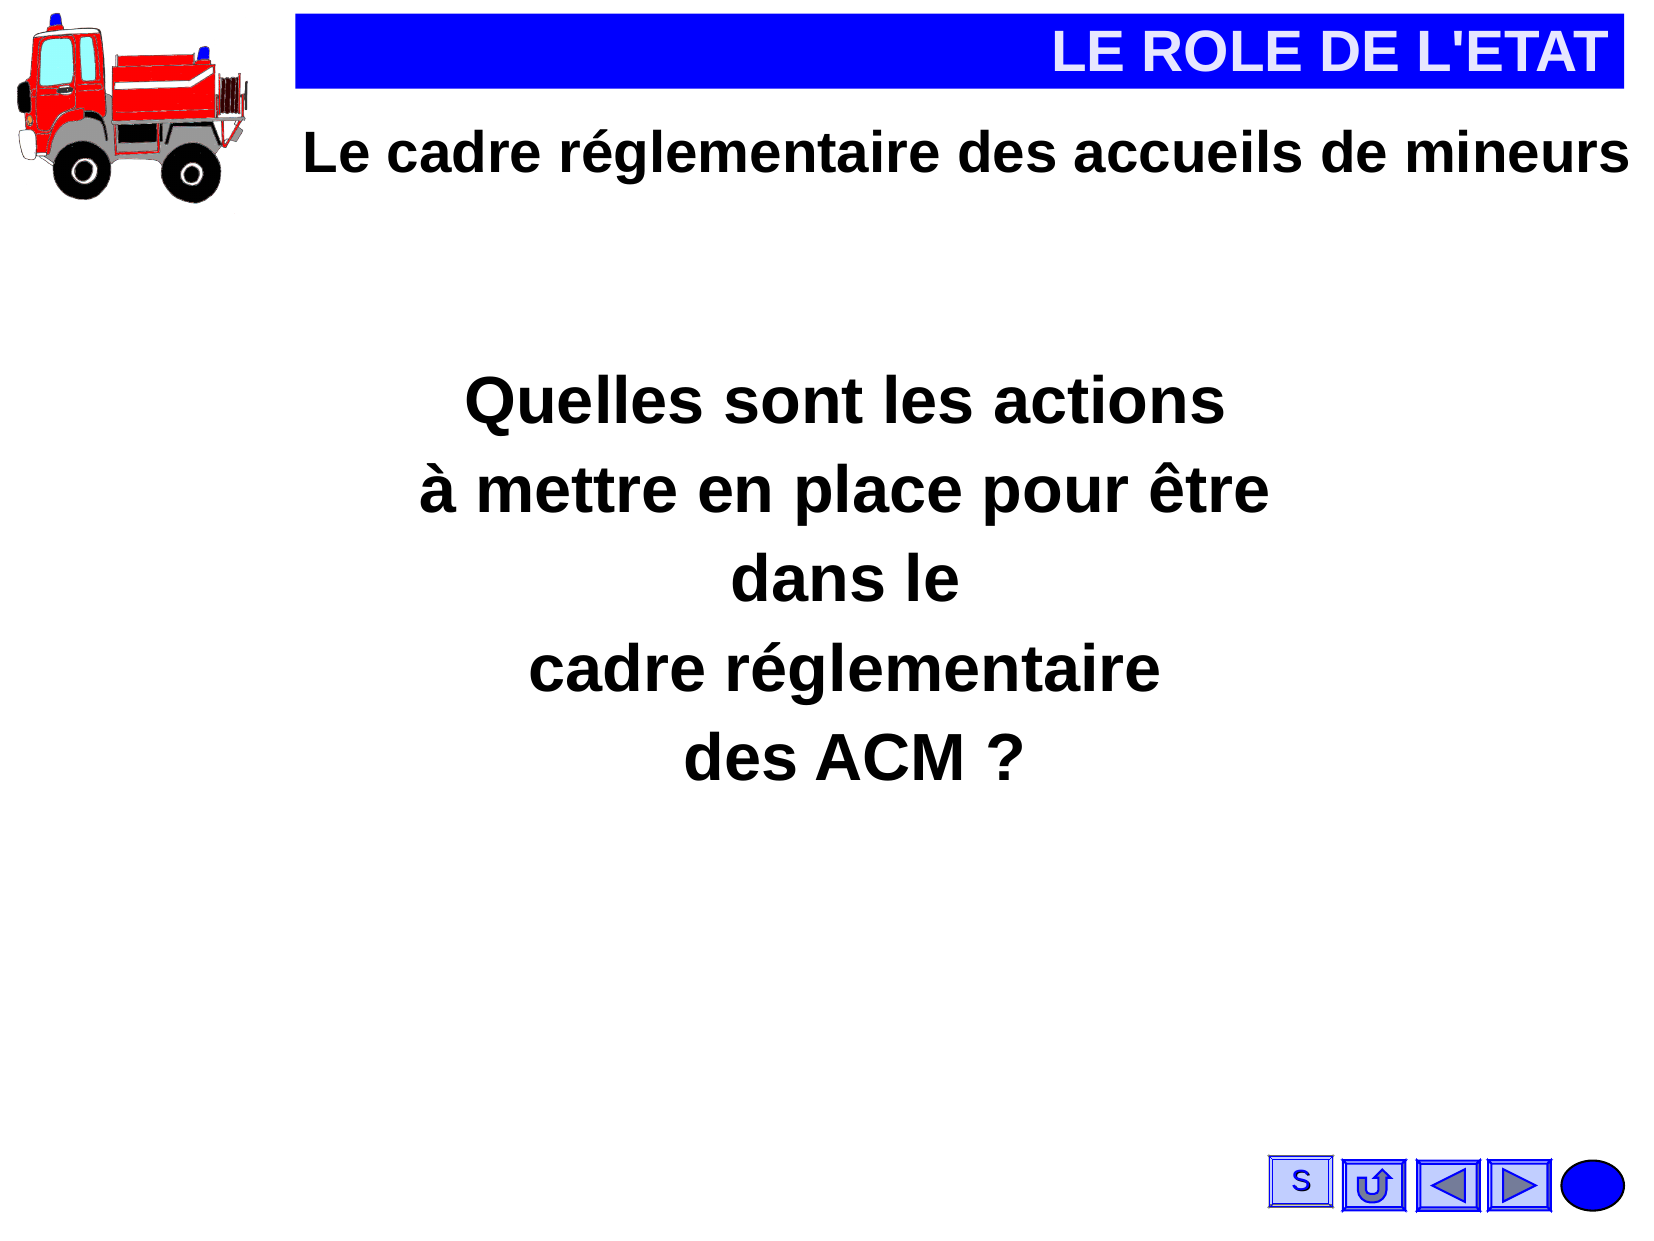

LE ROLE DE L'ETAT
Le cadre réglementaire des accueils de mineurs
# Quelles sont les actions
à mettre en place pour être
dans le
cadre réglementaire
des ACM ?